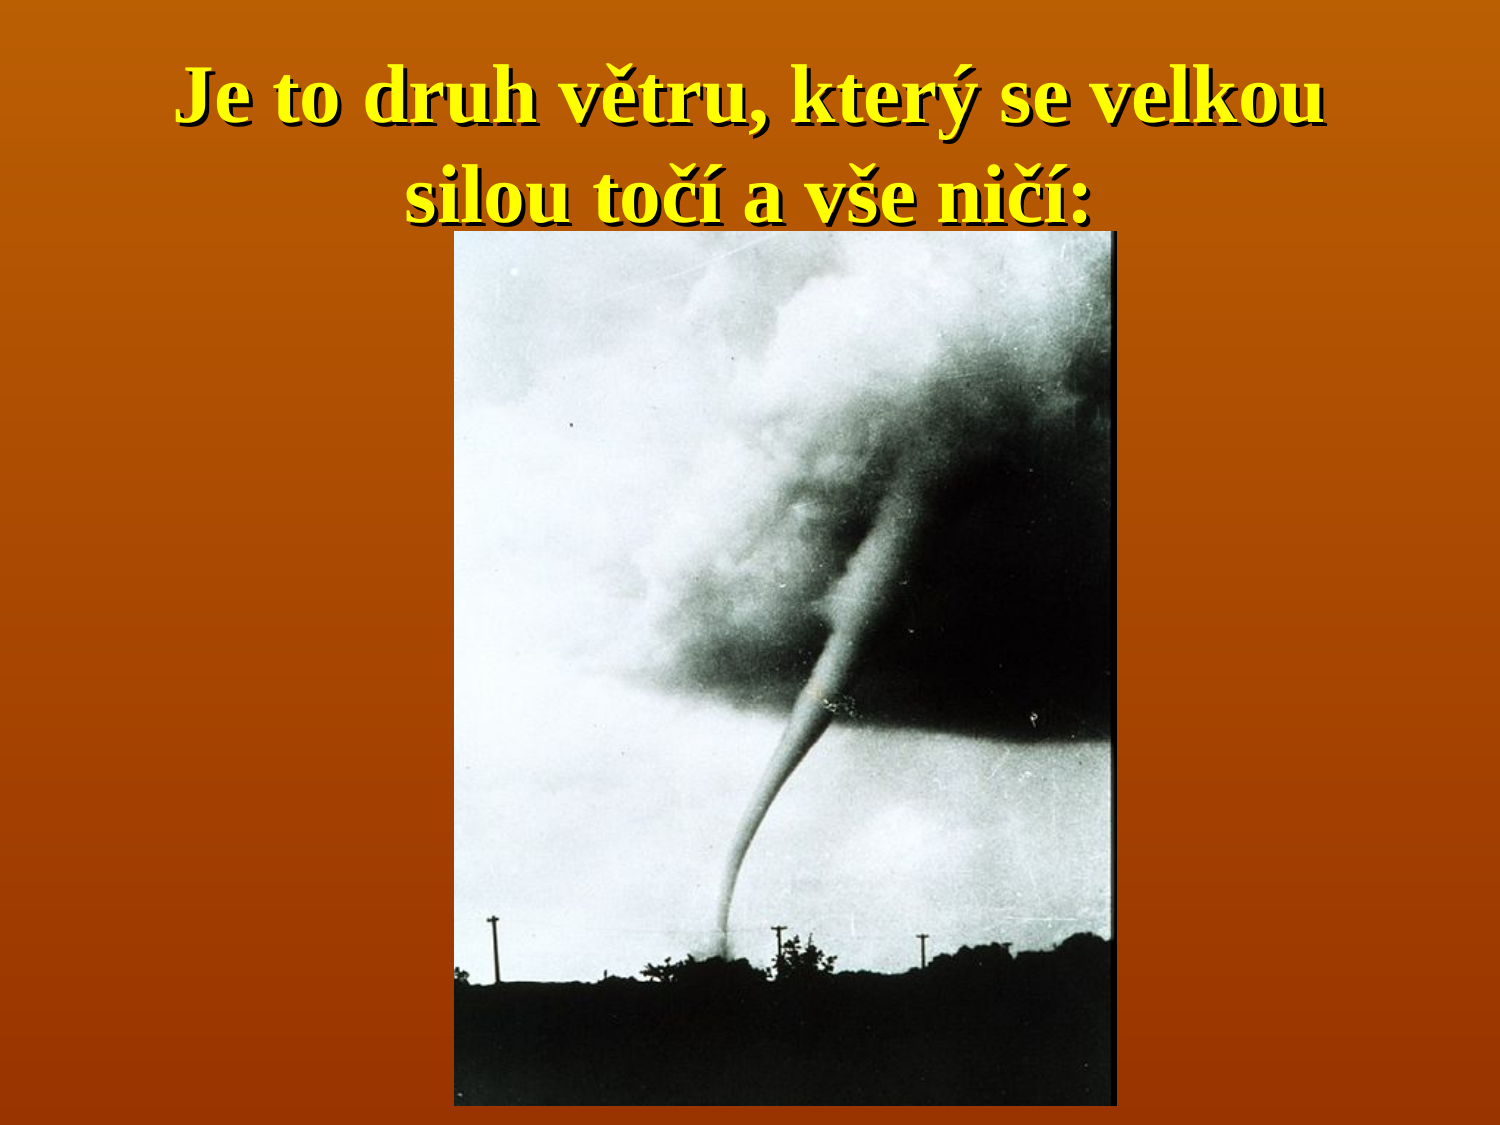

# Je to druh větru, který se velkou silou točí a vše ničí: